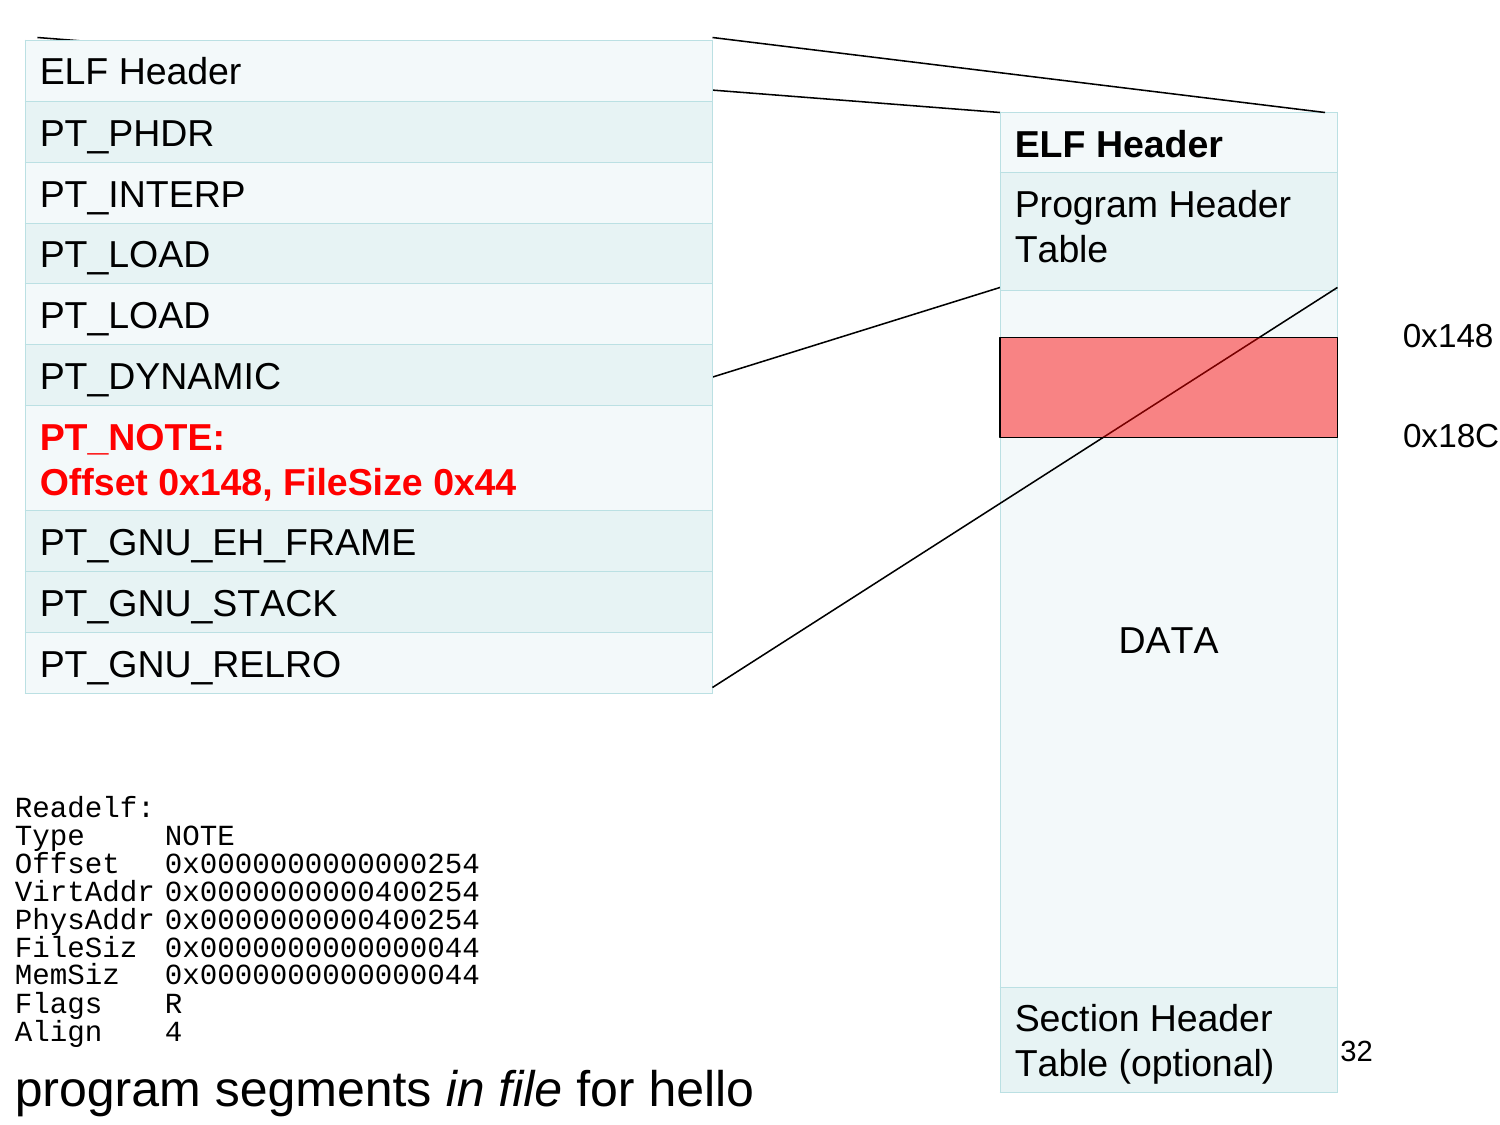

| ELF Header |
| --- |
| PT\_PHDR |
| PT\_INTERP |
| PT\_LOAD |
| PT\_LOAD |
| PT\_DYNAMIC |
| PT\_NOTE: Offset 0x148, FileSize 0x44 |
| PT\_GNU\_EH\_FRAME |
| PT\_GNU\_STACK |
| PT\_GNU\_RELRO |
| ELF Header |
| --- |
| Program Header Table |
| DATA |
| Section Header Table (optional) |
0x148
0x18C
Readelf:
Type	NOTE
Offset	0x0000000000000254
VirtAddr	0x0000000000400254
PhysAddr	0x0000000000400254
FileSiz	0x0000000000000044
MemSiz	0x0000000000000044
Flags	R
Align	4
program segments in file for hello